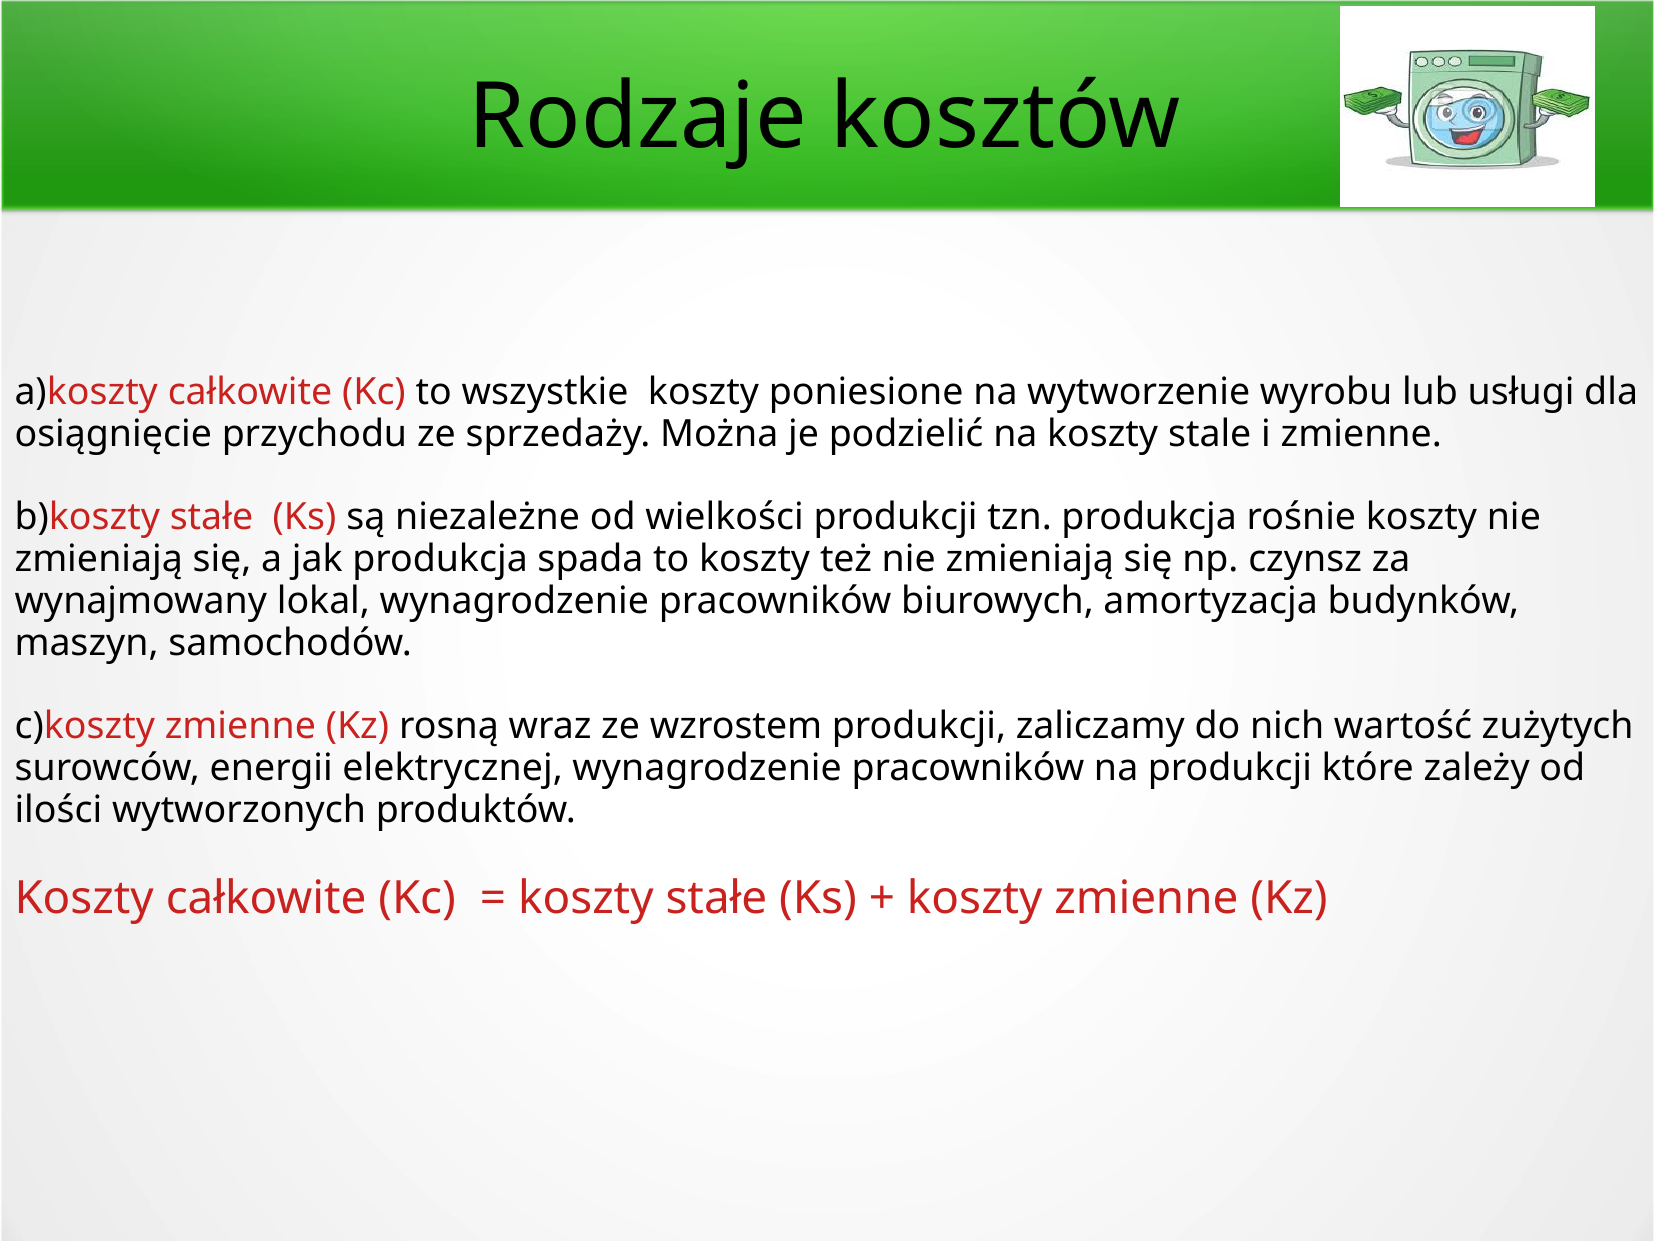

# Rodzaje kosztów
a)koszty całkowite (Kc) to wszystkie koszty poniesione na wytworzenie wyrobu lub usługi dla osiągnięcie przychodu ze sprzedaży. Można je podzielić na koszty stale i zmienne.
b)koszty stałe (Ks) są niezależne od wielkości produkcji tzn. produkcja rośnie koszty nie zmieniają się, a jak produkcja spada to koszty też nie zmieniają się np. czynsz za wynajmowany lokal, wynagrodzenie pracowników biurowych, amortyzacja budynków, maszyn, samochodów.
c)koszty zmienne (Kz) rosną wraz ze wzrostem produkcji, zaliczamy do nich wartość zużytych surowców, energii elektrycznej, wynagrodzenie pracowników na produkcji które zależy od ilości wytworzonych produktów.
Koszty całkowite (Kc) = koszty stałe (Ks) + koszty zmienne (Kz)